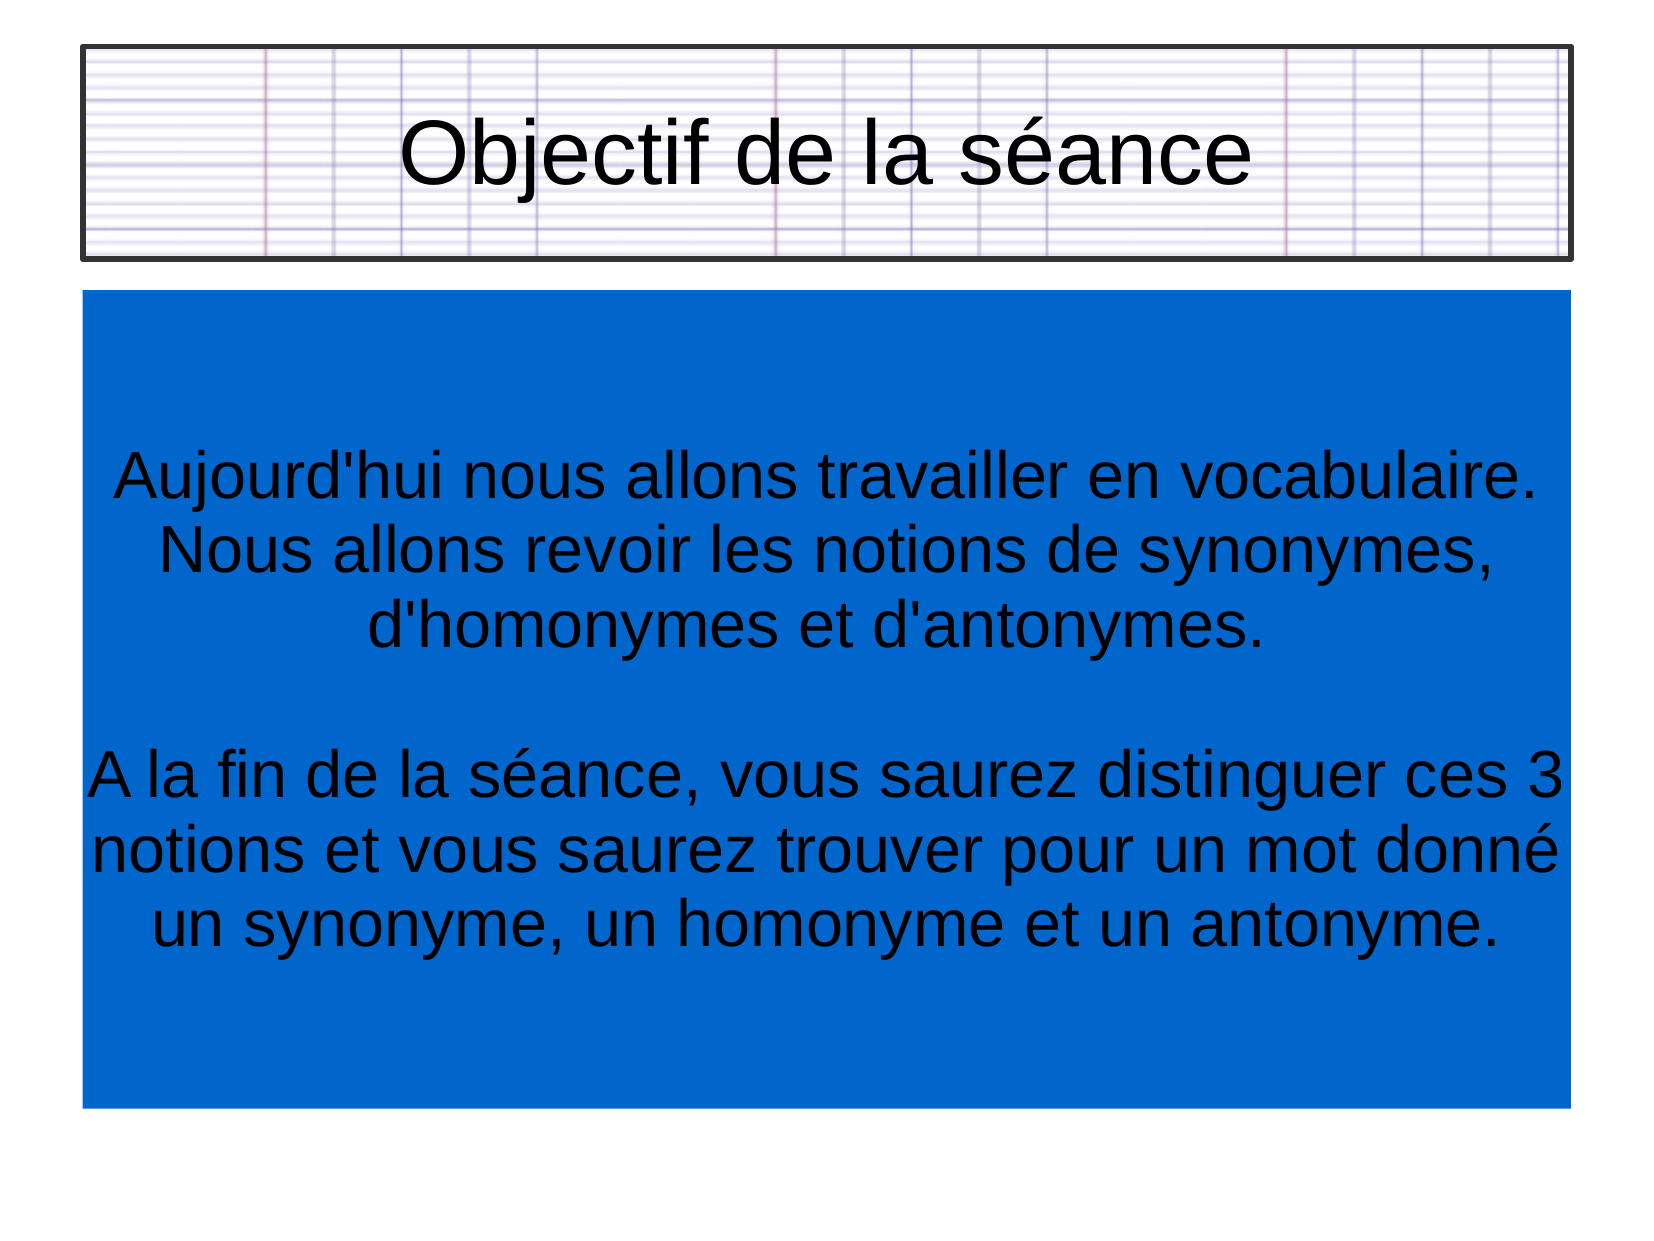

# Objectif de la séance
Aujourd'hui nous allons travailler en vocabulaire.
Nous allons revoir les notions de synonymes, d'homonymes et d'antonymes.
A la fin de la séance, vous saurez distinguer ces 3 notions et vous saurez trouver pour un mot donné un synonyme, un homonyme et un antonyme.